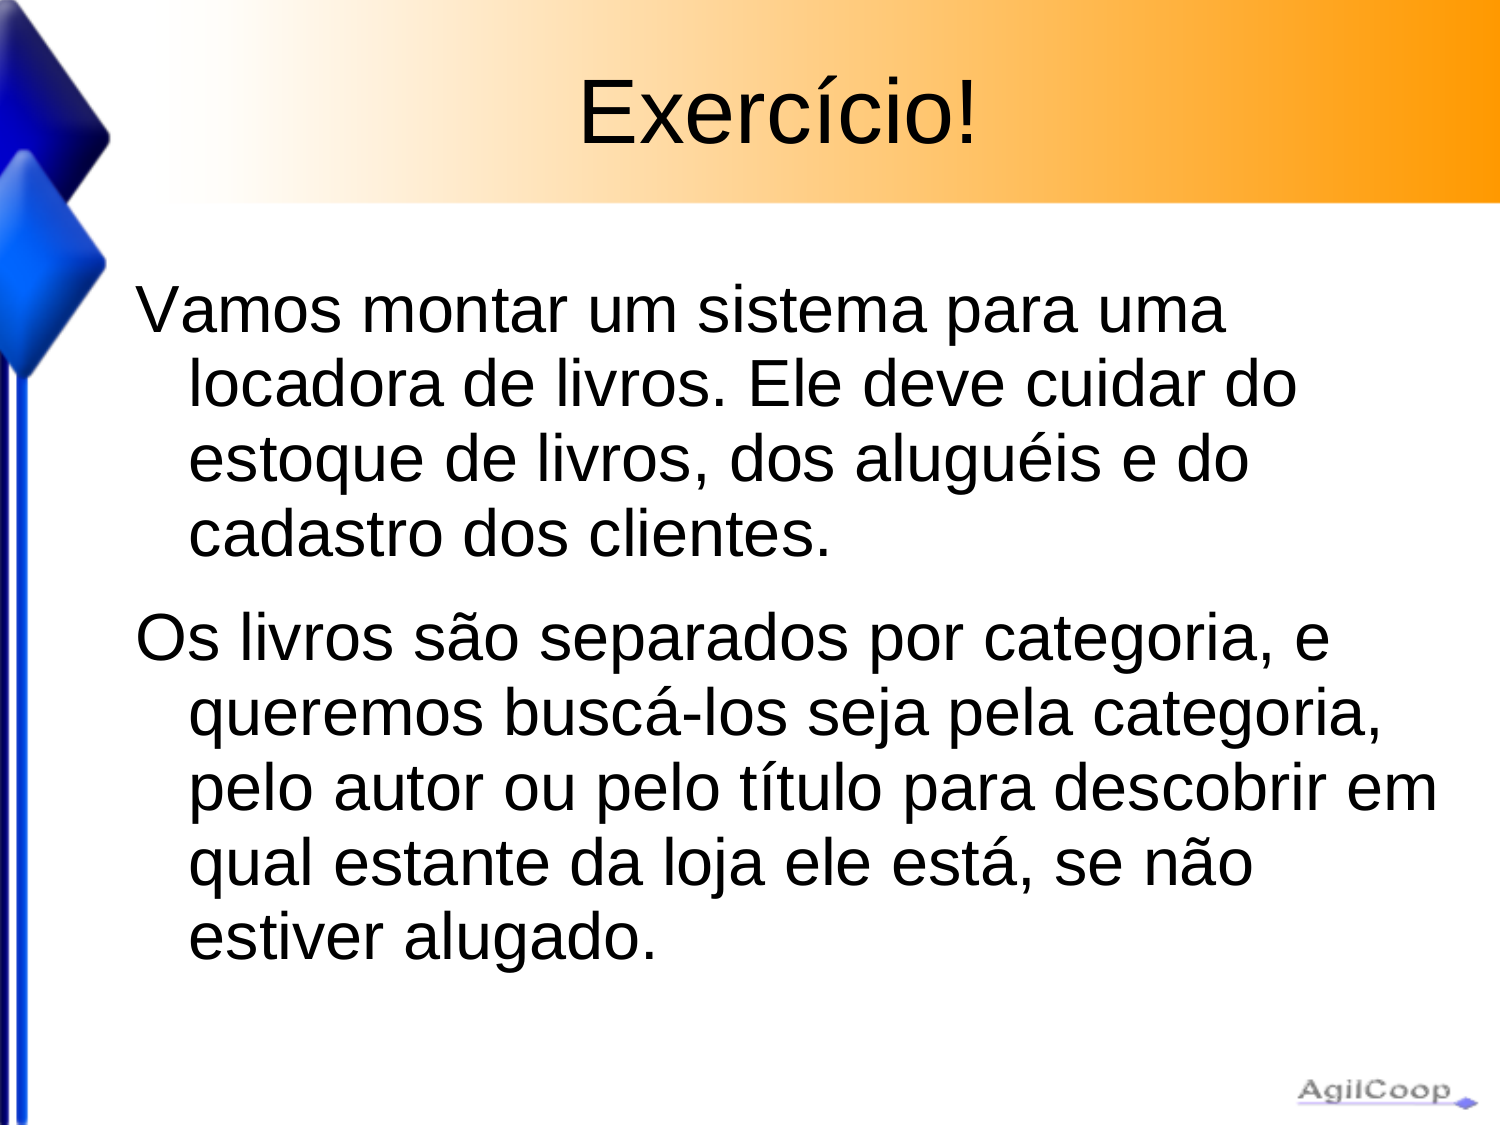

# Exercício!
Vamos montar um sistema para uma locadora de livros. Ele deve cuidar do estoque de livros, dos aluguéis e do cadastro dos clientes.
Os livros são separados por categoria, e queremos buscá-los seja pela categoria, pelo autor ou pelo título para descobrir em qual estante da loja ele está, se não estiver alugado.
Copyleft AgilCoop 2007
6